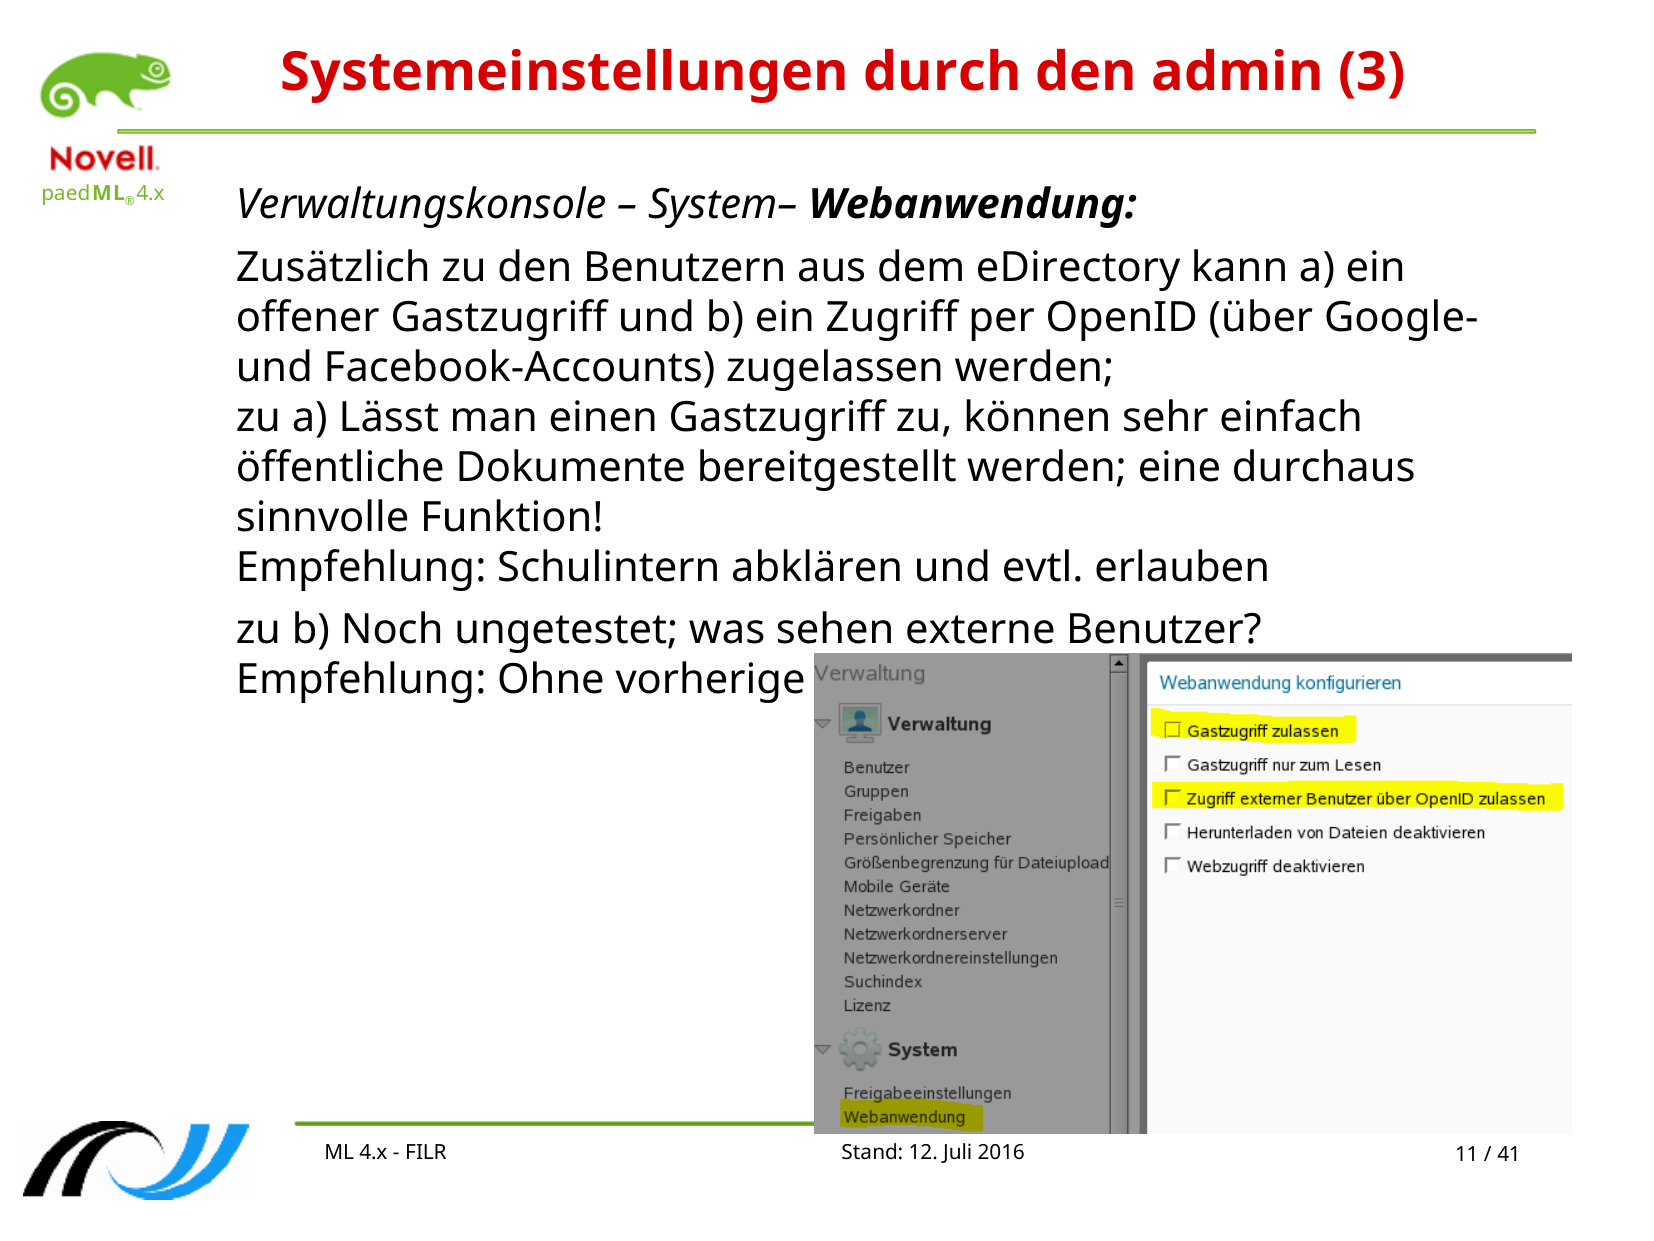

# Systemeinstellungen durch den admin (3)
Verwaltungskonsole – System– Webanwendung:
Zusätzlich zu den Benutzern aus dem eDirectory kann a) ein offener Gastzugriff und b) ein Zugriff per OpenID (über Google- und Facebook-Accounts) zugelassen werden;
zu a) Lässt man einen Gastzugriff zu, können sehr einfach öffentliche Dokumente bereitgestellt werden; eine durchaus sinnvolle Funktion!
Empfehlung: Schulintern abklären und evtl. erlauben
zu b) Noch ungetestet; was sehen externe Benutzer?
Empfehlung: Ohne vorherige intensive Tests NICHT erlauben!
ML 4.x - FILR
12. Juli 2016
11